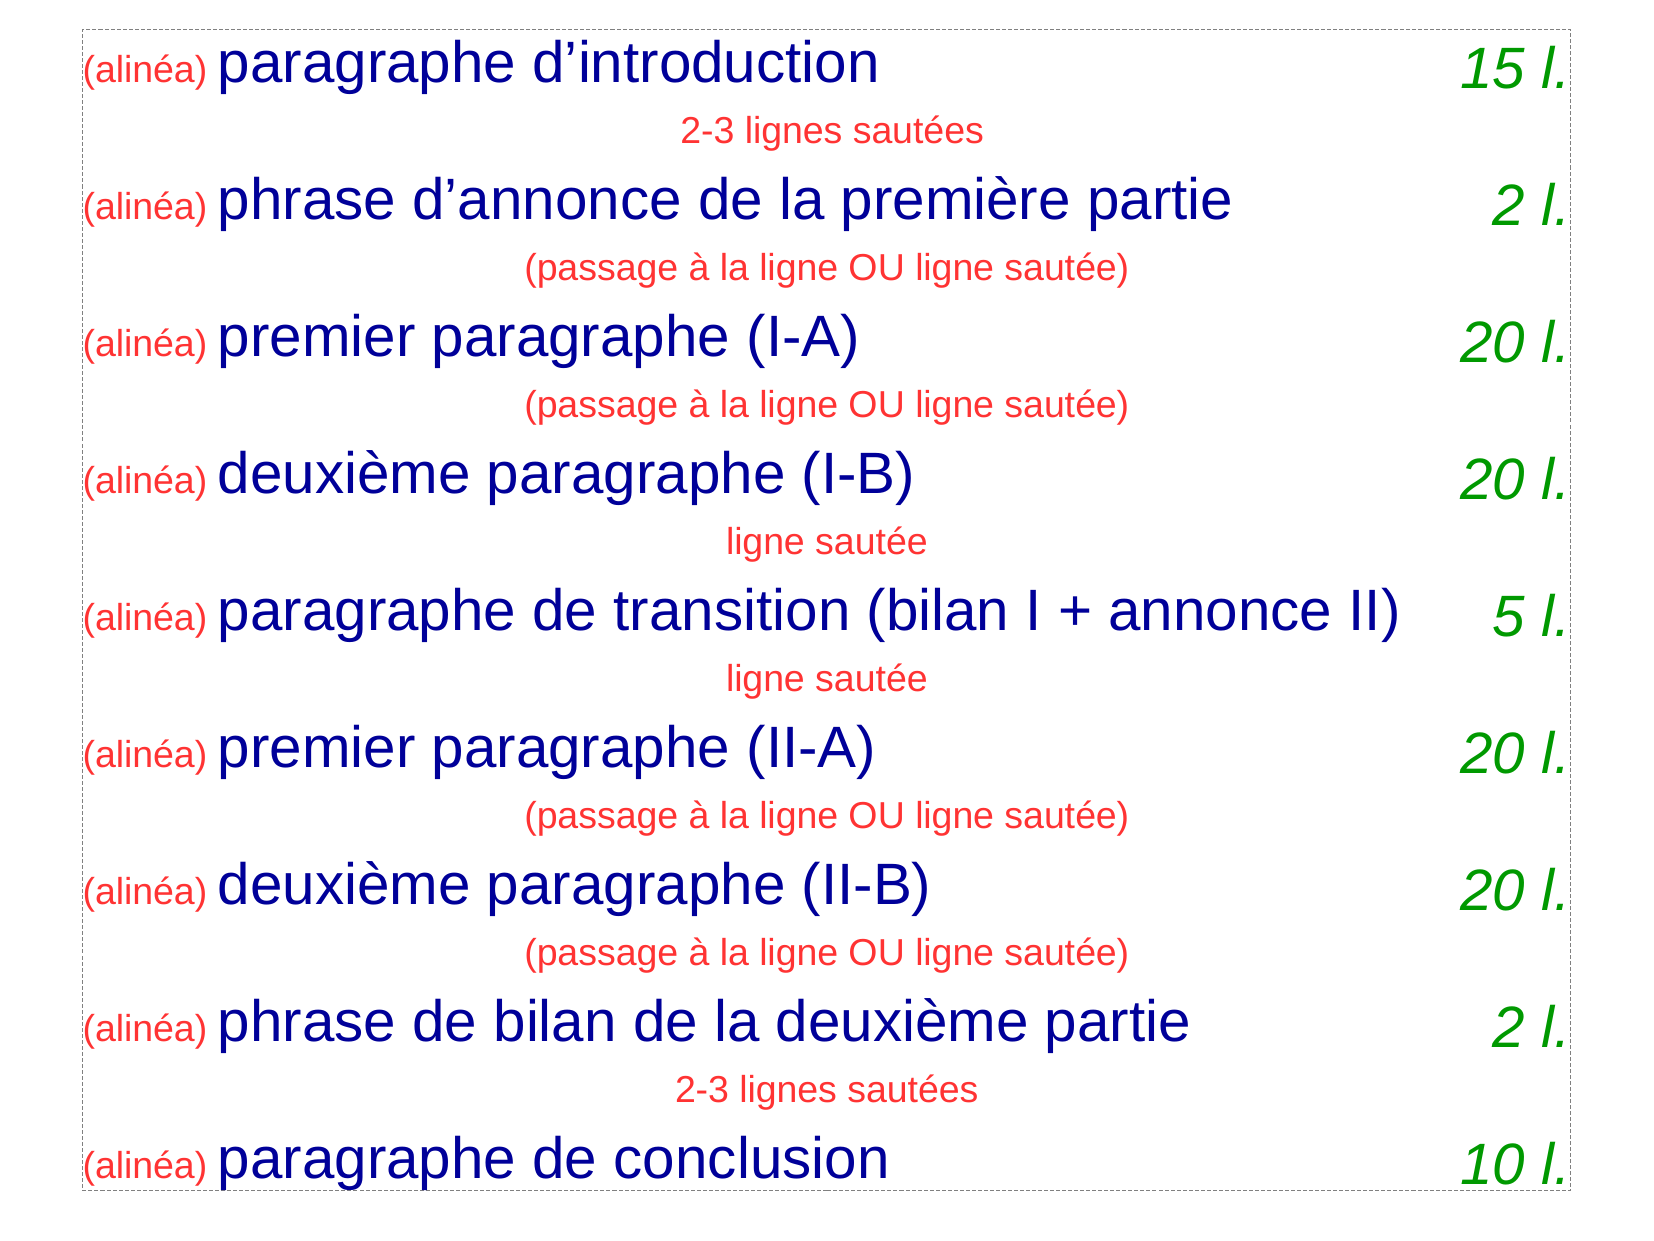

(alinéa) paragraphe d’introduction
 2-3 lignes sautées
(alinéa) phrase d’annonce de la première partie
(passage à la ligne OU ligne sautée)
(alinéa) premier paragraphe (I-A)
(passage à la ligne OU ligne sautée)
(alinéa) deuxième paragraphe (I-B)
ligne sautée
(alinéa) paragraphe de transition (bilan I + annonce II)
ligne sautée
(alinéa) premier paragraphe (II-A)
(passage à la ligne OU ligne sautée)
(alinéa) deuxième paragraphe (II-B)
(passage à la ligne OU ligne sautée)
(alinéa) phrase de bilan de la deuxième partie
2-3 lignes sautées
(alinéa) paragraphe de conclusion
# 15 l.
2 l.
20 l.
20 l.
5 l.
20 l.
20 l.
2 l.
10 l.